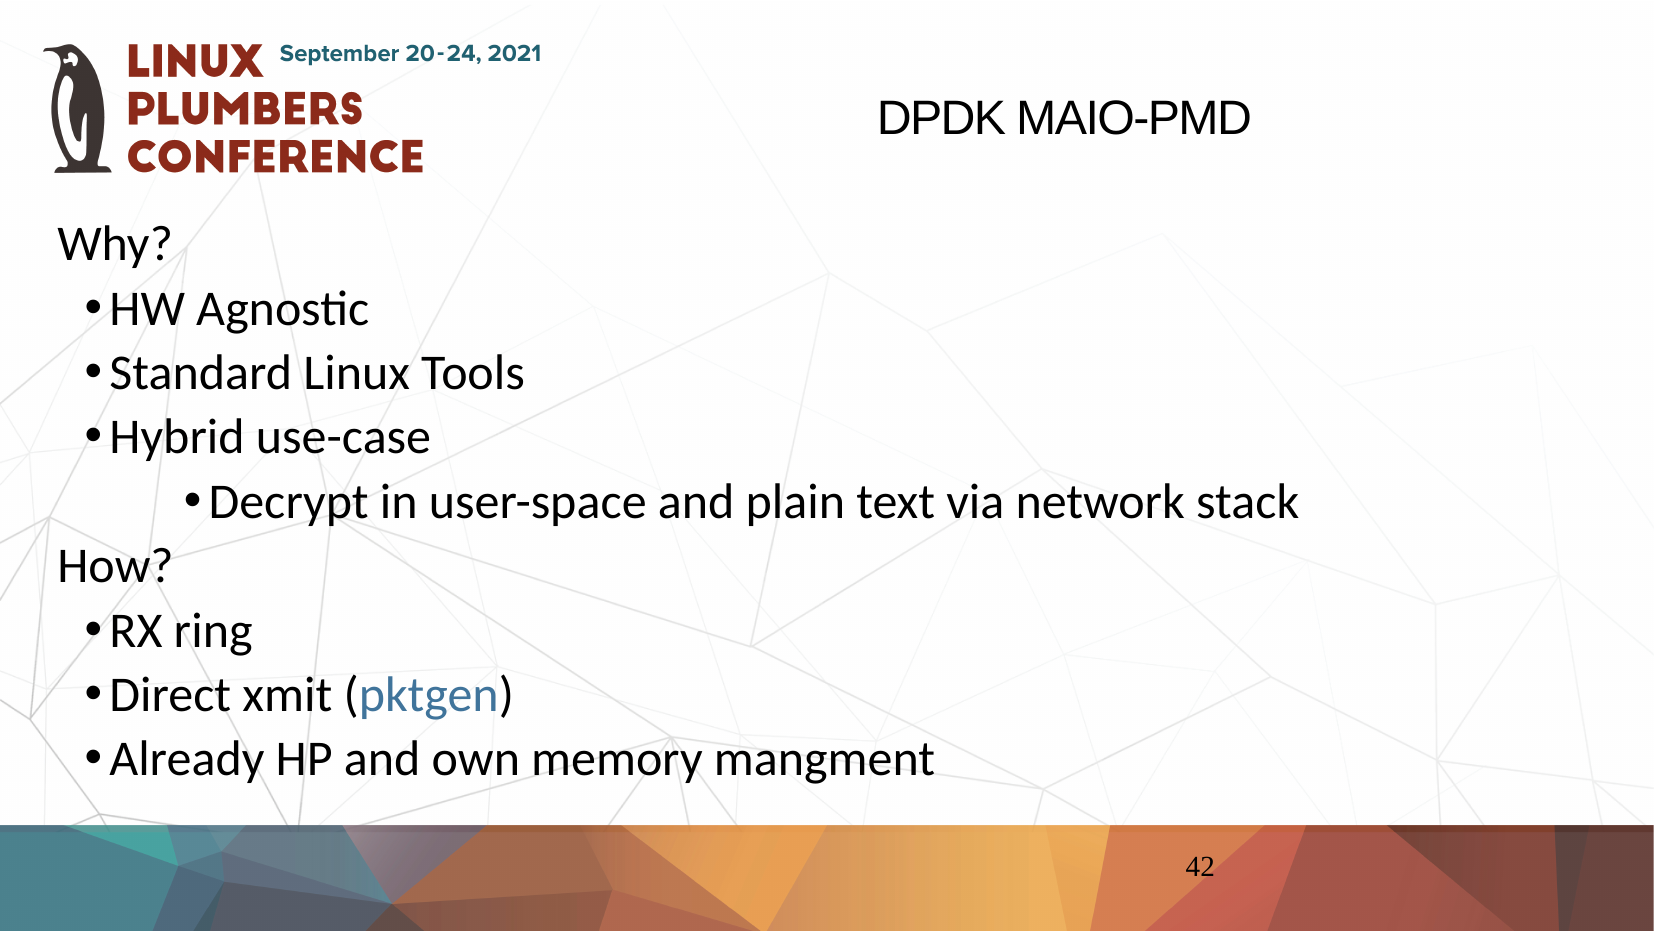

# DPDK MAIO-PMD
Why?
HW Agnostic
Standard Linux Tools
Hybrid use-case
Decrypt in user-space and plain text via network stack
How?
RX ring
Direct xmit (pktgen)
Already HP and own memory mangment